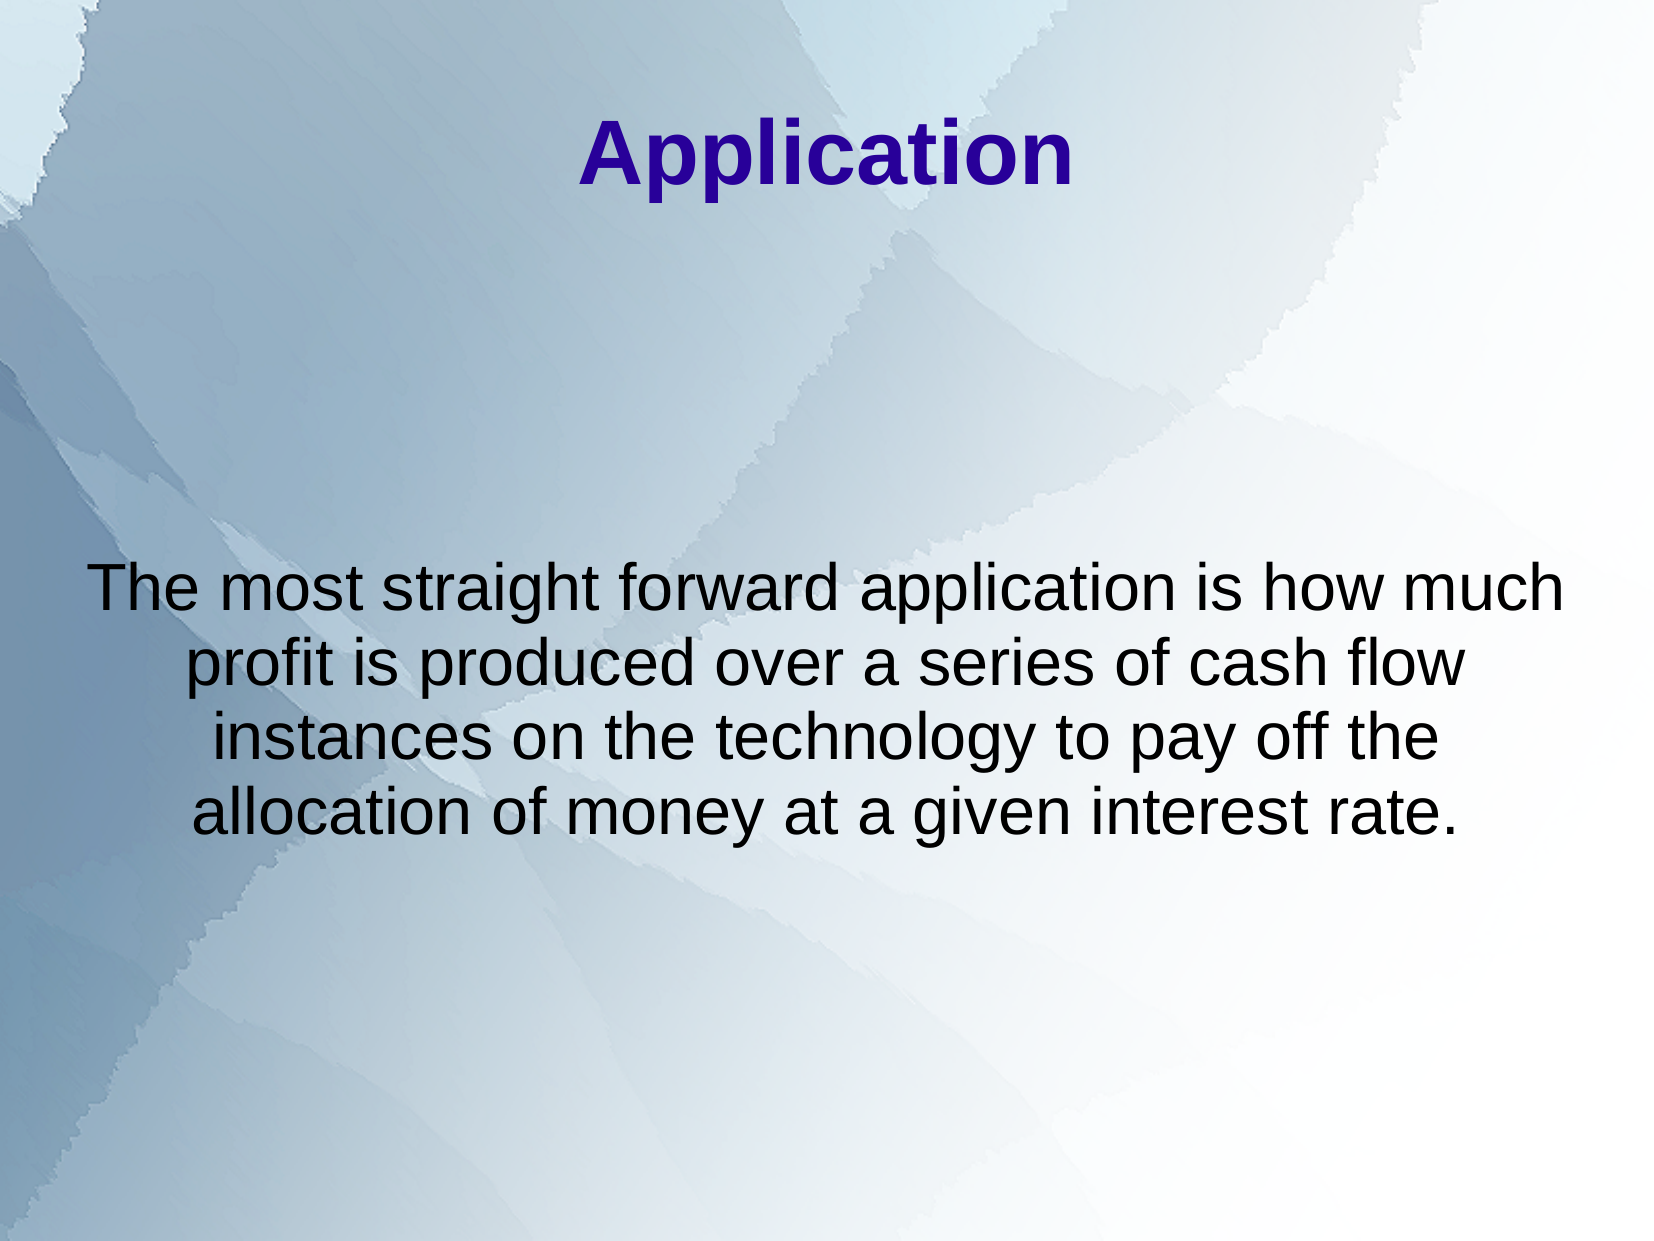

# Application
The most straight forward application is how much profit is produced over a series of cash flow instances on the technology to pay off the allocation of money at a given interest rate.